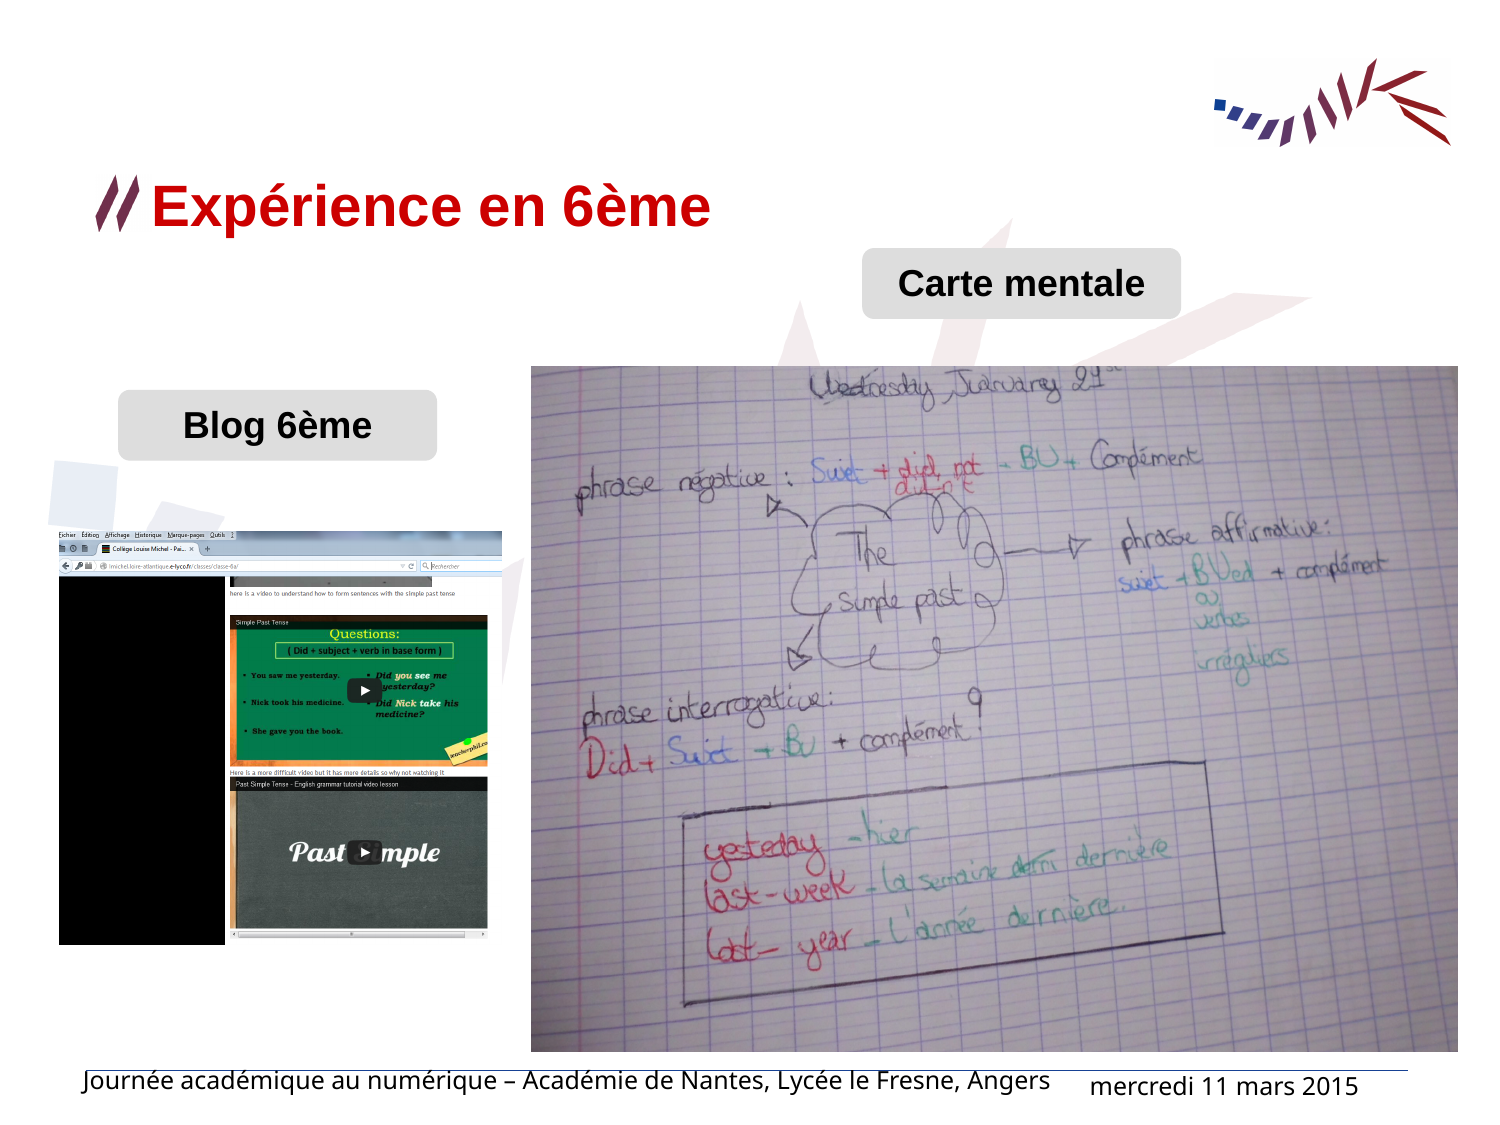

# Expérience en 6ème
Carte mentale
Blog 6ème
Journée académique au numérique – Académie de Nantes, Lycée le Fresne, Angers
mercredi 11 mars 2015